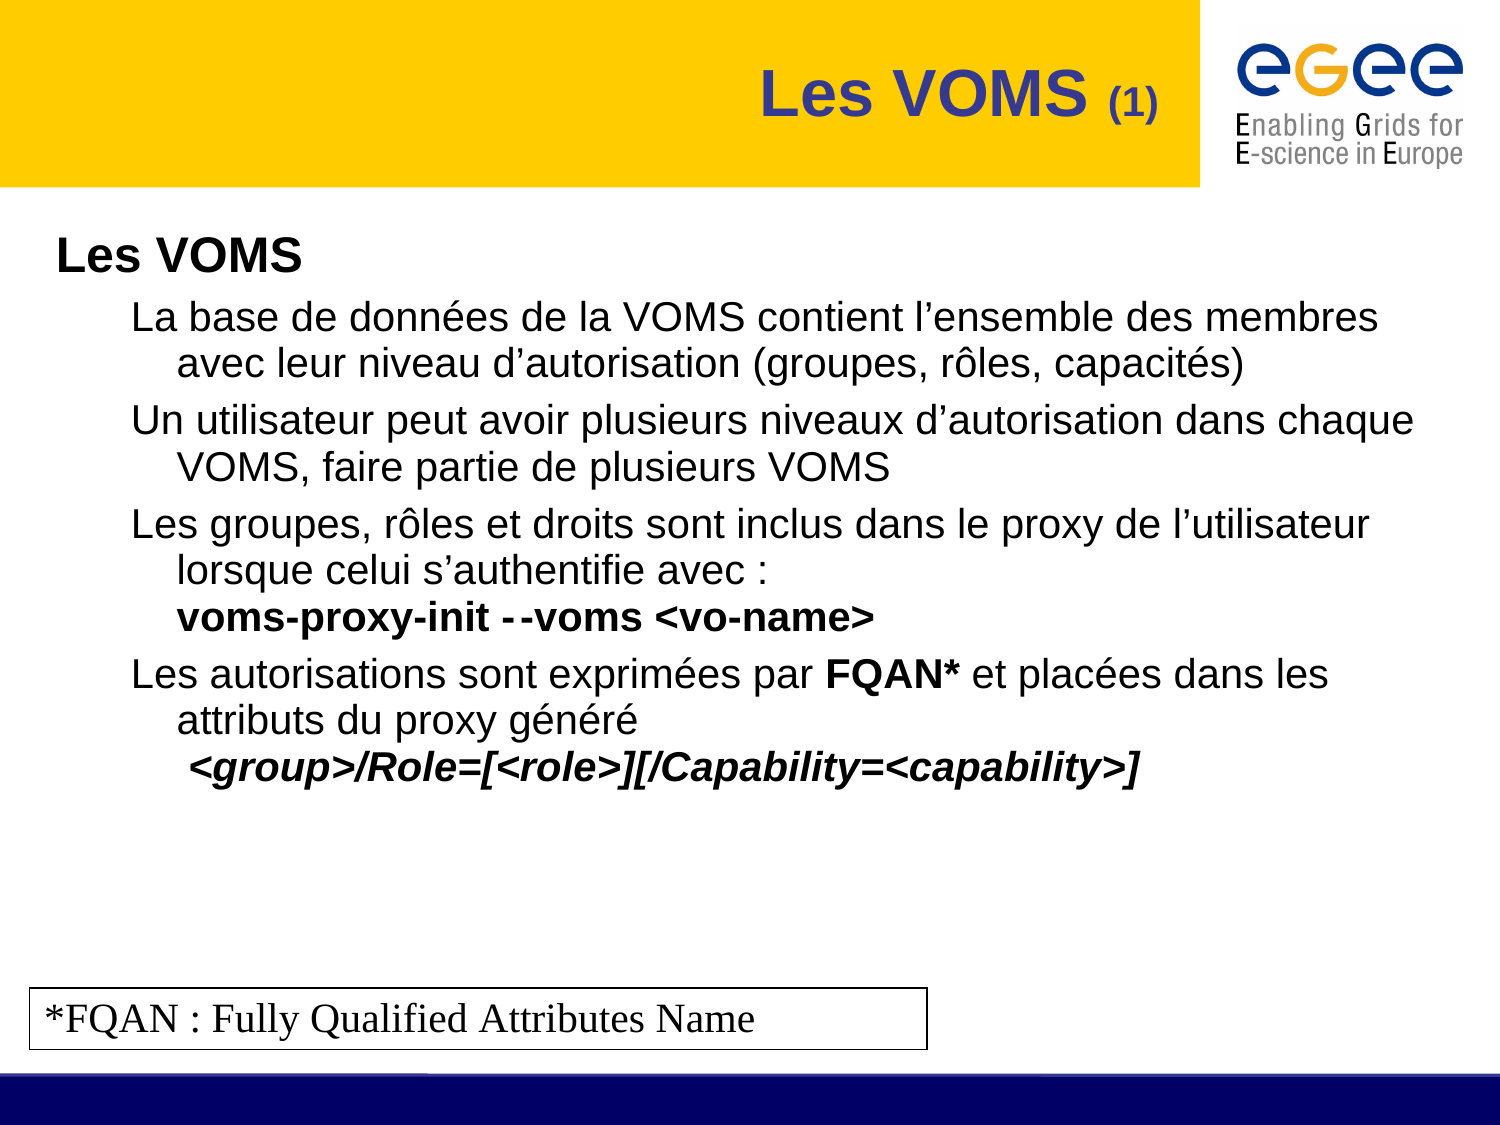

# Les VOMS (1)
Les VOMS
La base de données de la VOMS contient l’ensemble des membres avec leur niveau d’autorisation (groupes, rôles, capacités)
Un utilisateur peut avoir plusieurs niveaux d’autorisation dans chaque VOMS, faire partie de plusieurs VOMS
Les groupes, rôles et droits sont inclus dans le proxy de l’utilisateur lorsque celui s’authentifie avec :
voms-proxy-init - -voms <vo-name>
Les autorisations sont exprimées par FQAN* et placées dans les attributs du proxy généré
 <group>/Role=[<role>][/Capability=<capability>]
*FQAN : Fully Qualified Attributes Name